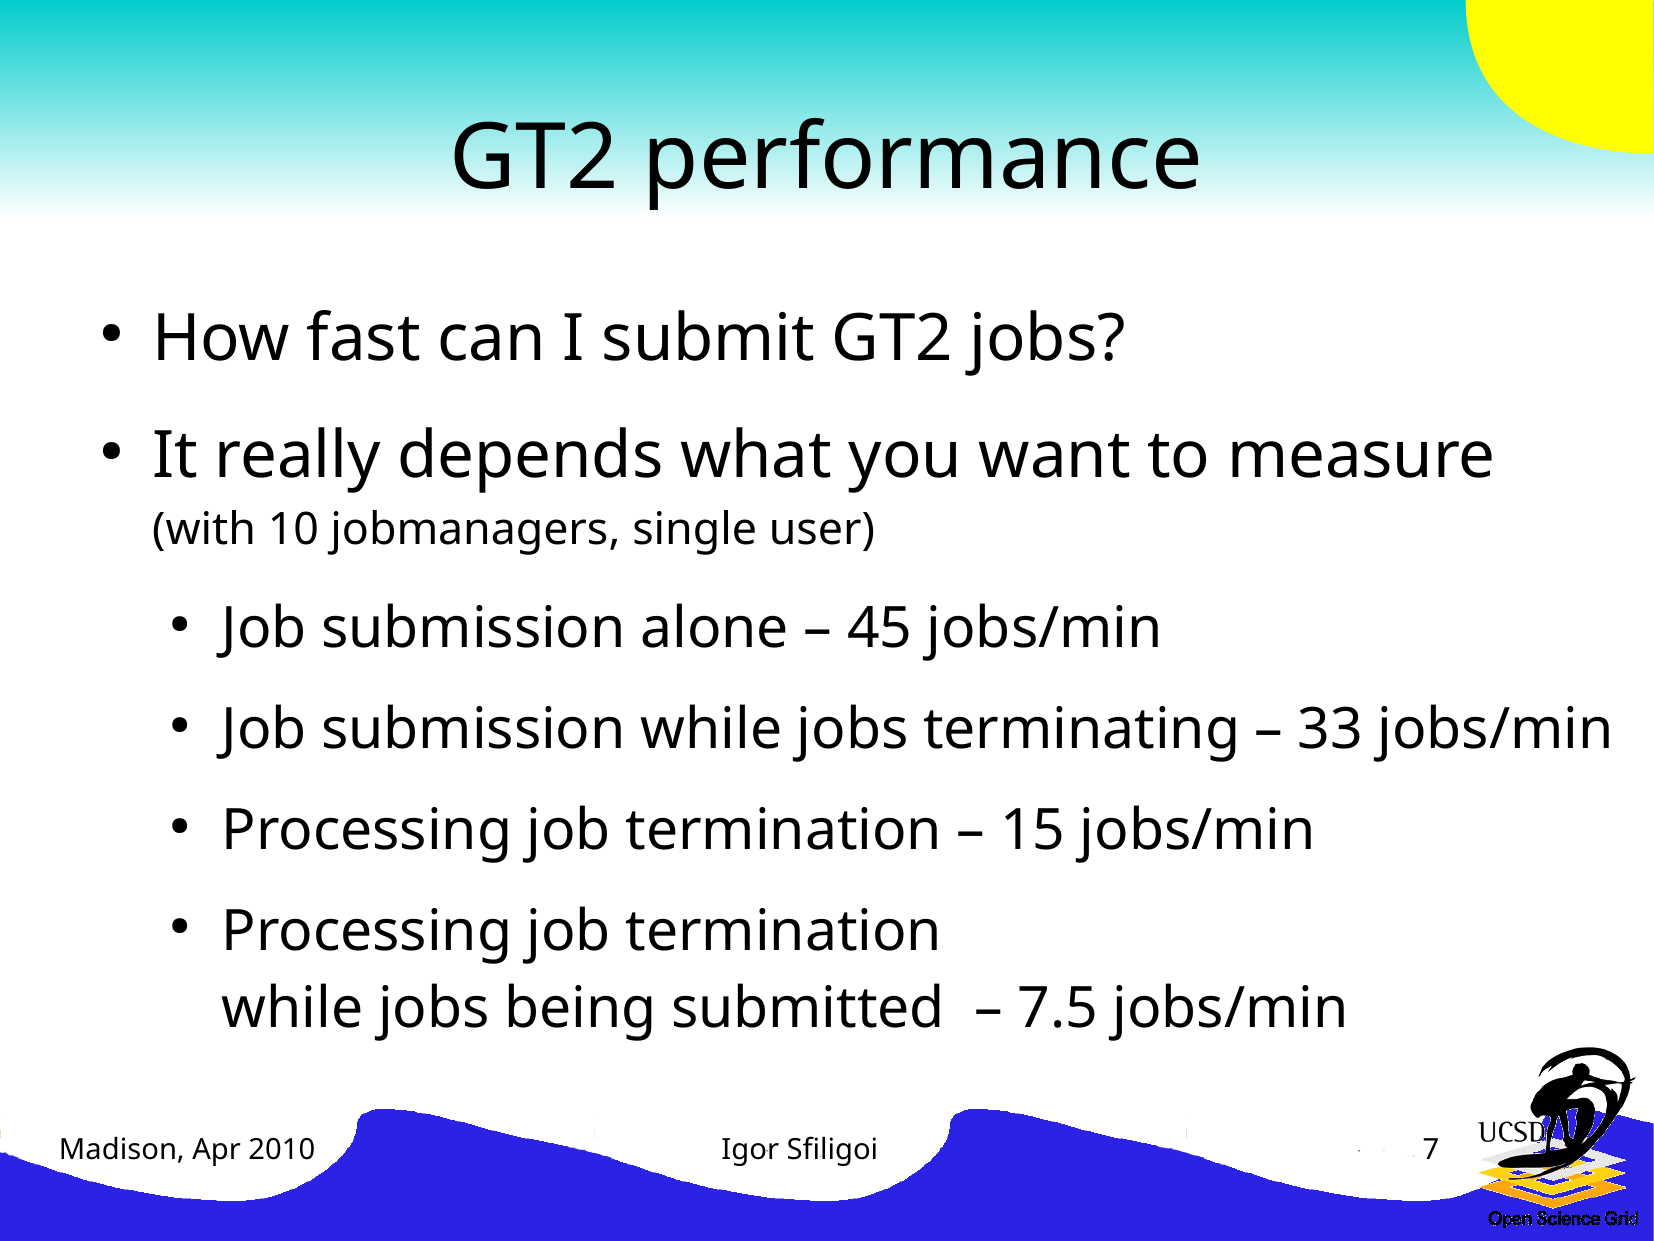

# GT2 performance
How fast can I submit GT2 jobs?
It really depends what you want to measure
(with 10 jobmanagers, single user)
Job submission alone – 45 jobs/min
Job submission while jobs terminating – 33 jobs/min
Processing job termination – 15 jobs/min
Processing job termination
while jobs being submitted – 7.5 jobs/min
7